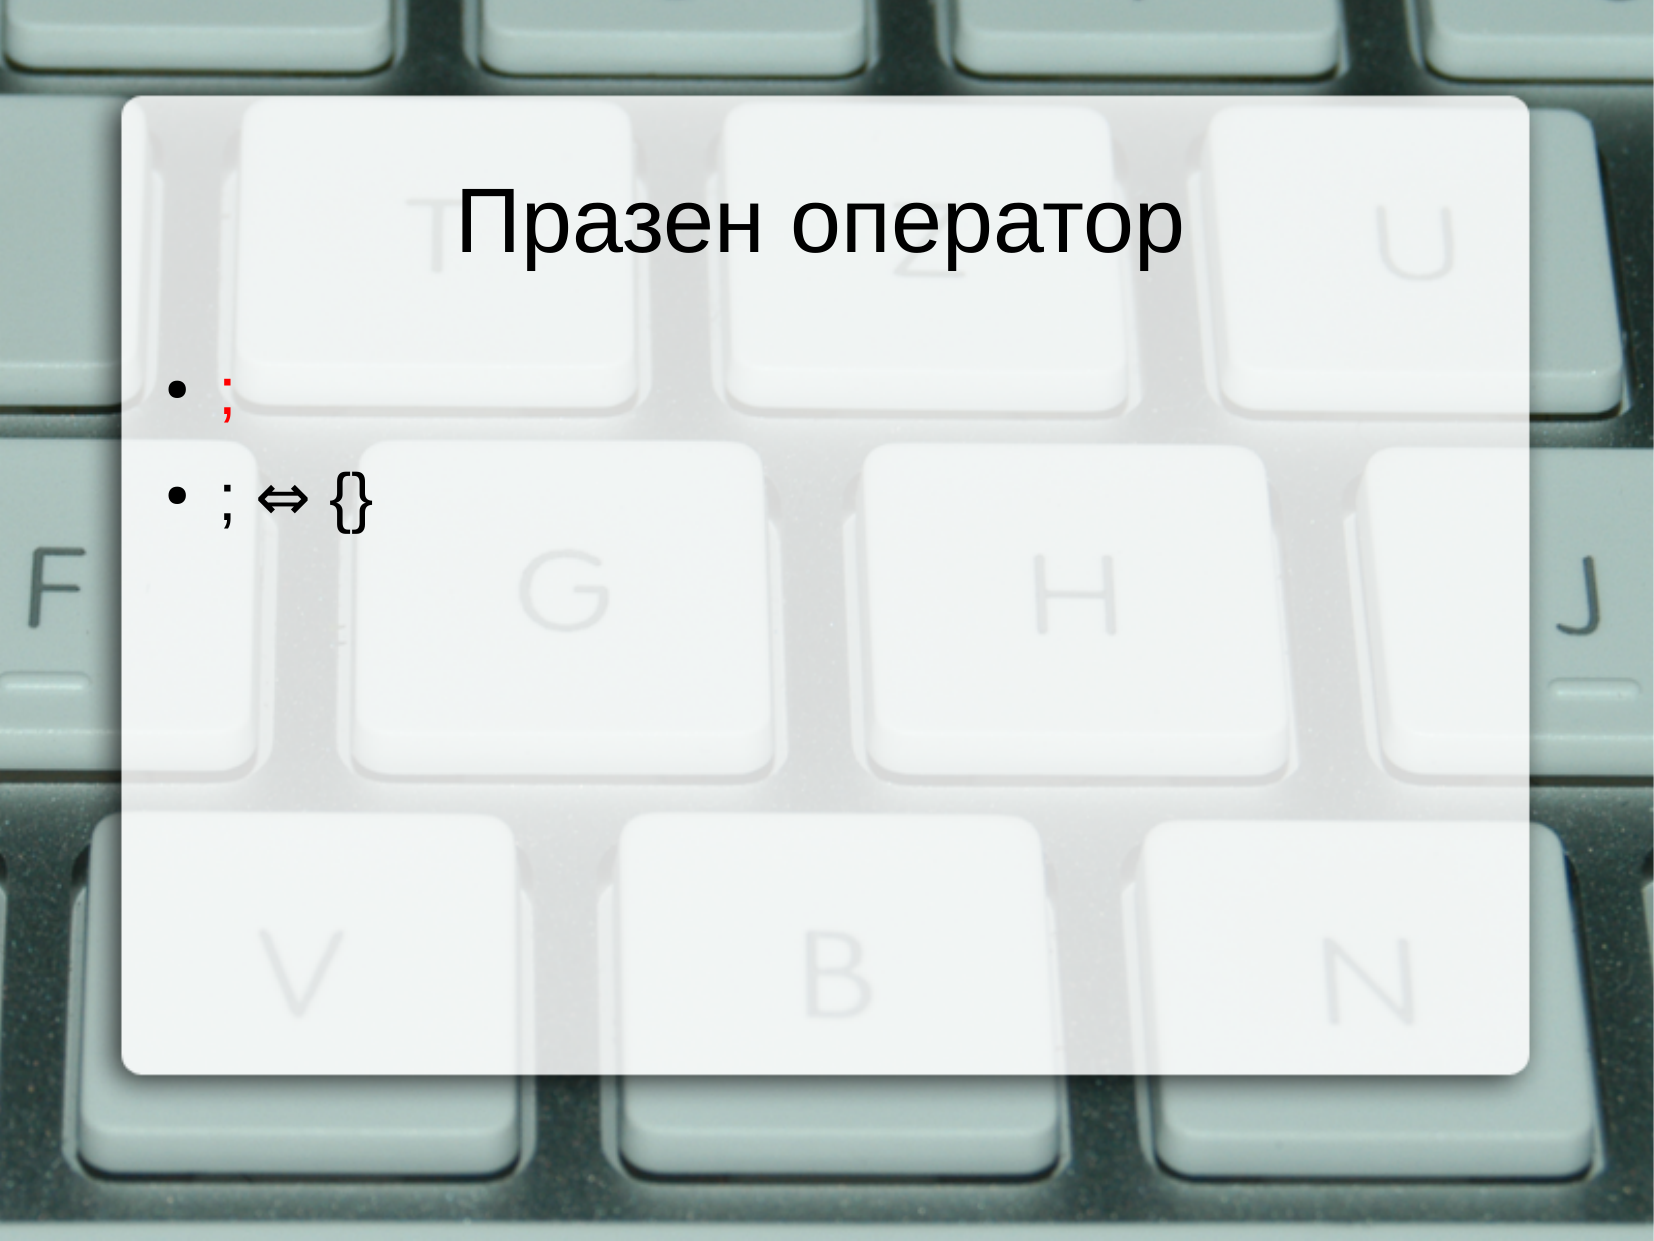

# Празен оператор
;
; ⇔ {}